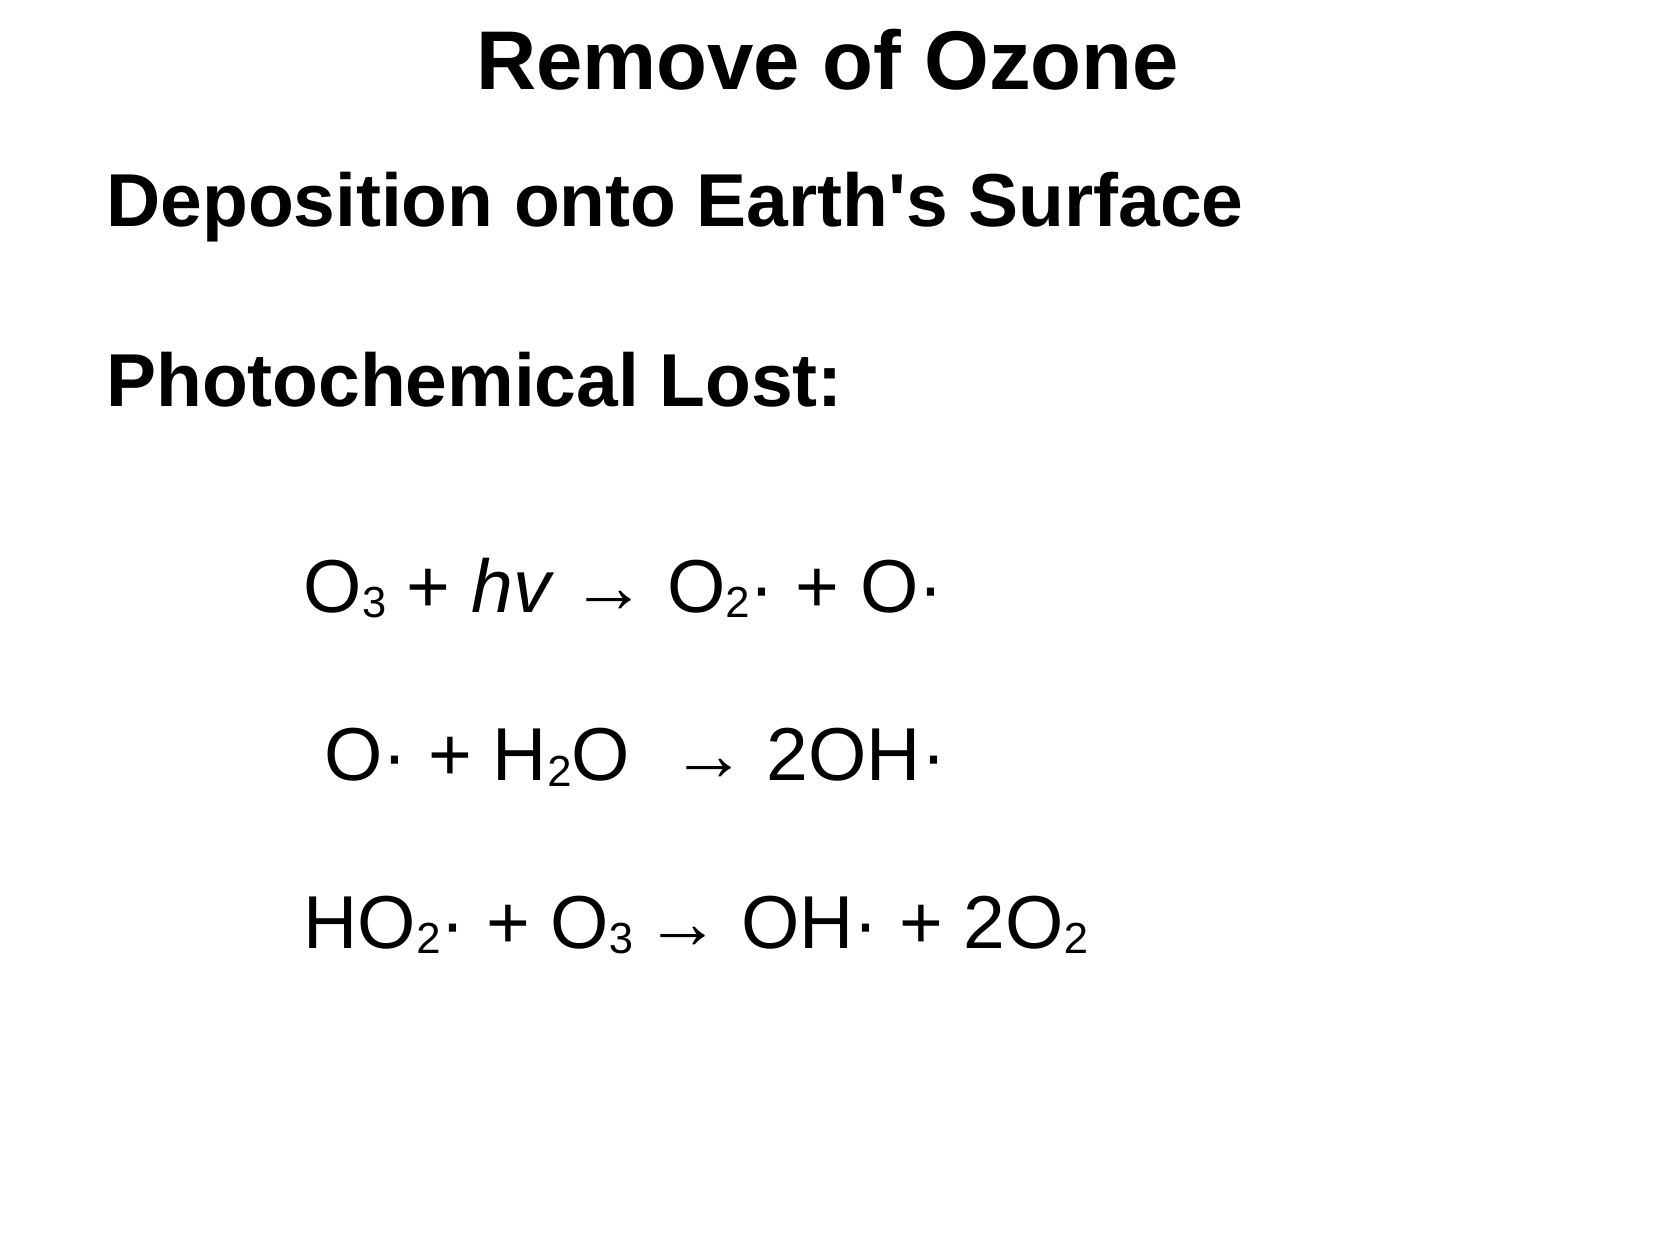

Remove of Ozone
Deposition onto Earth's Surface
Photochemical Lost:
O3 + hv → O2· + O·
 O· + H2O → 2OH·
HO2· + O3 → OH· + 2O2